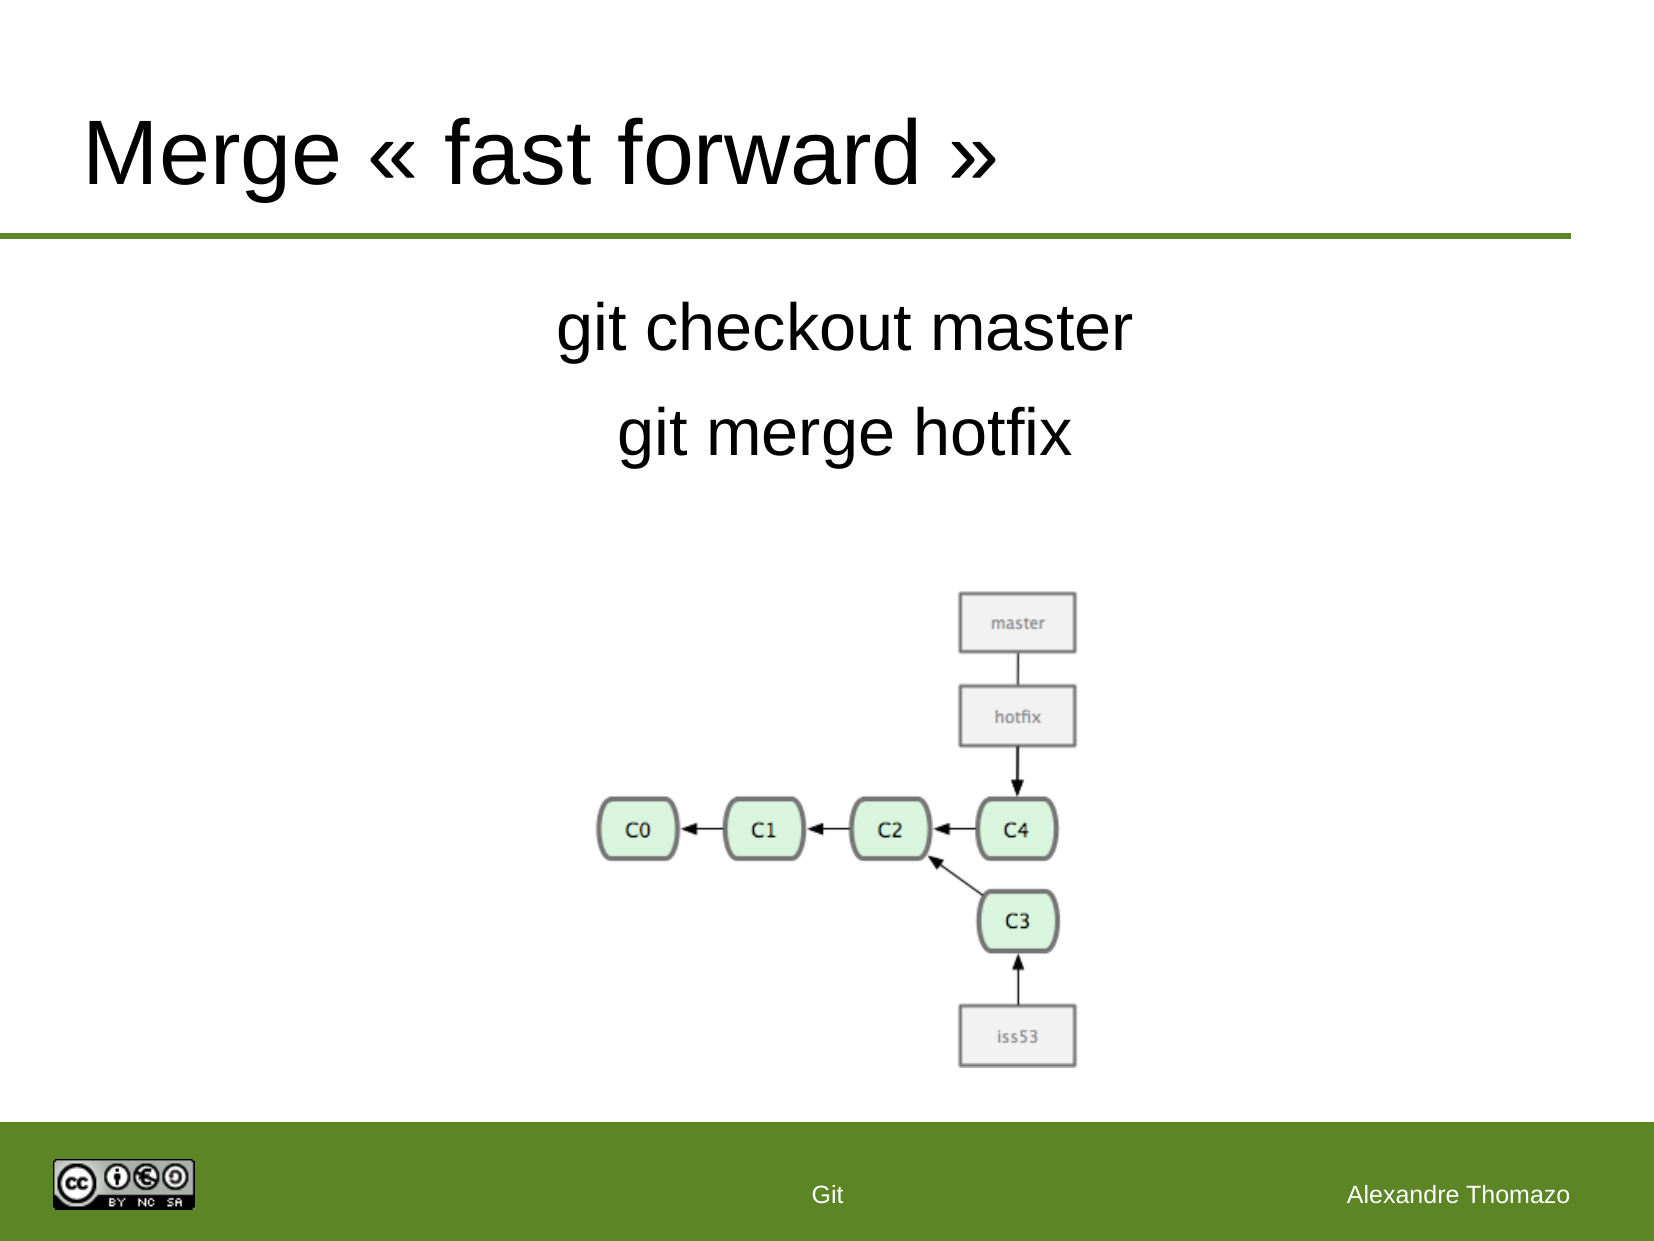

# Merge « fast forward »
git checkout master
git merge hotfix
Git
27